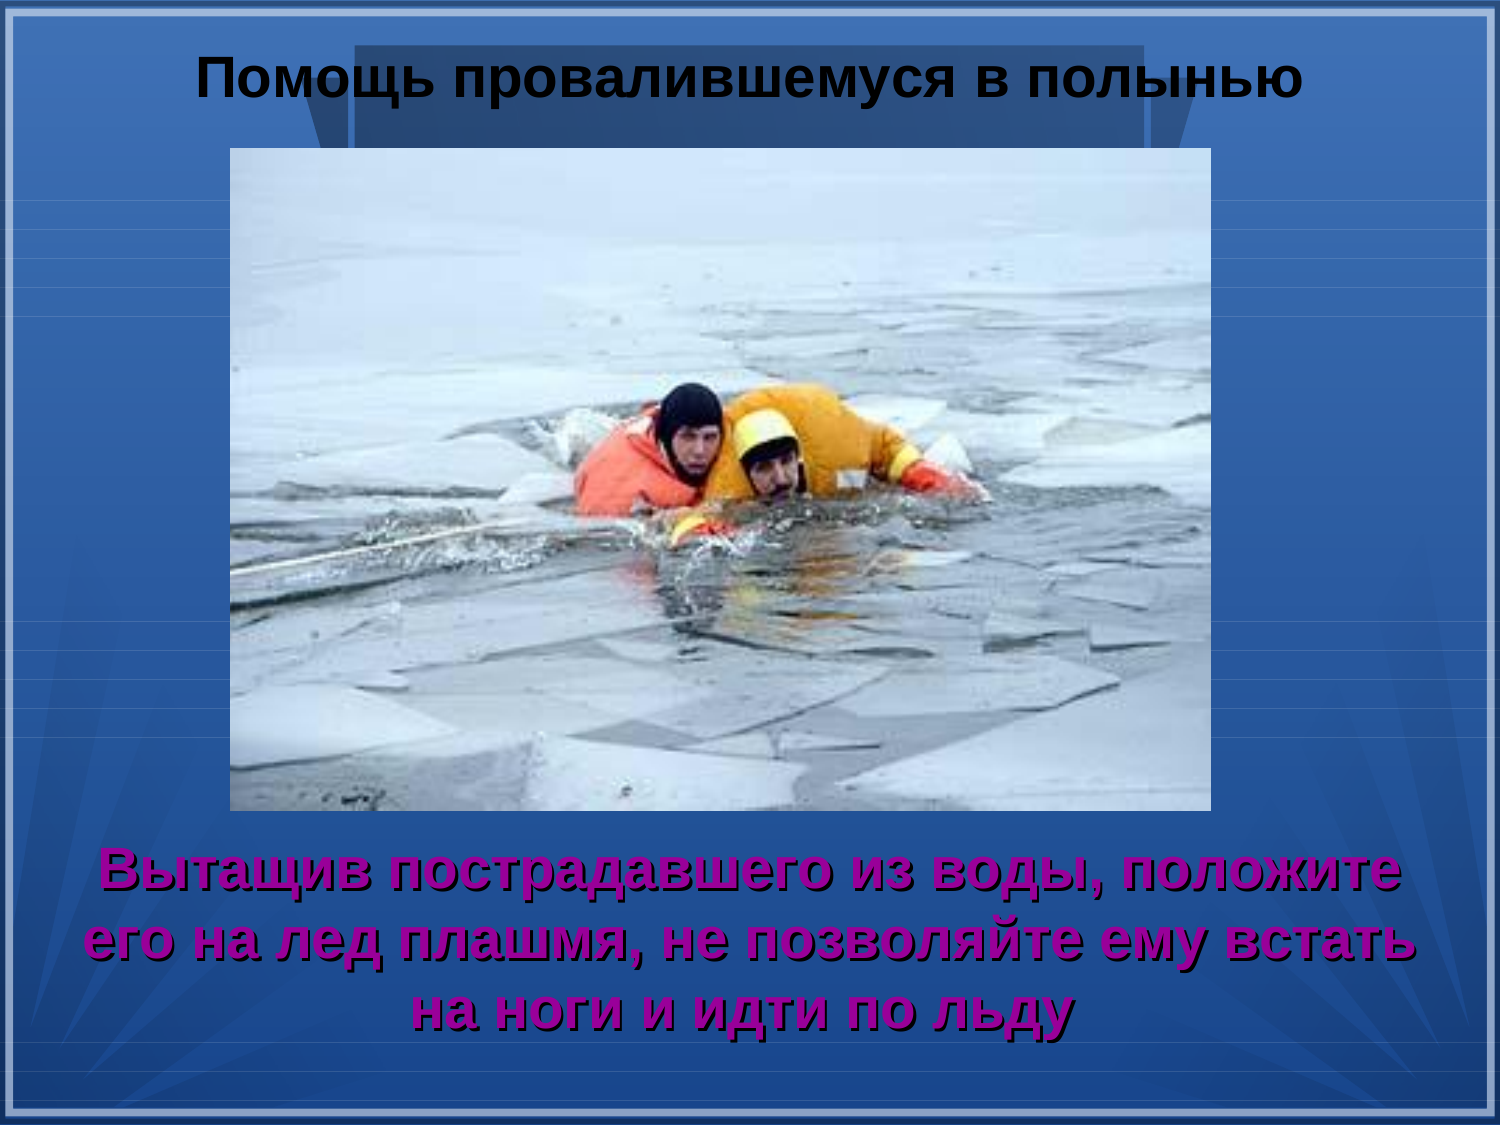

Помощь провалившемуся в полынью
Вытащив пострадавшего из воды, положите его на лед плашмя, не позволяйте ему встать на ноги и идти по льду